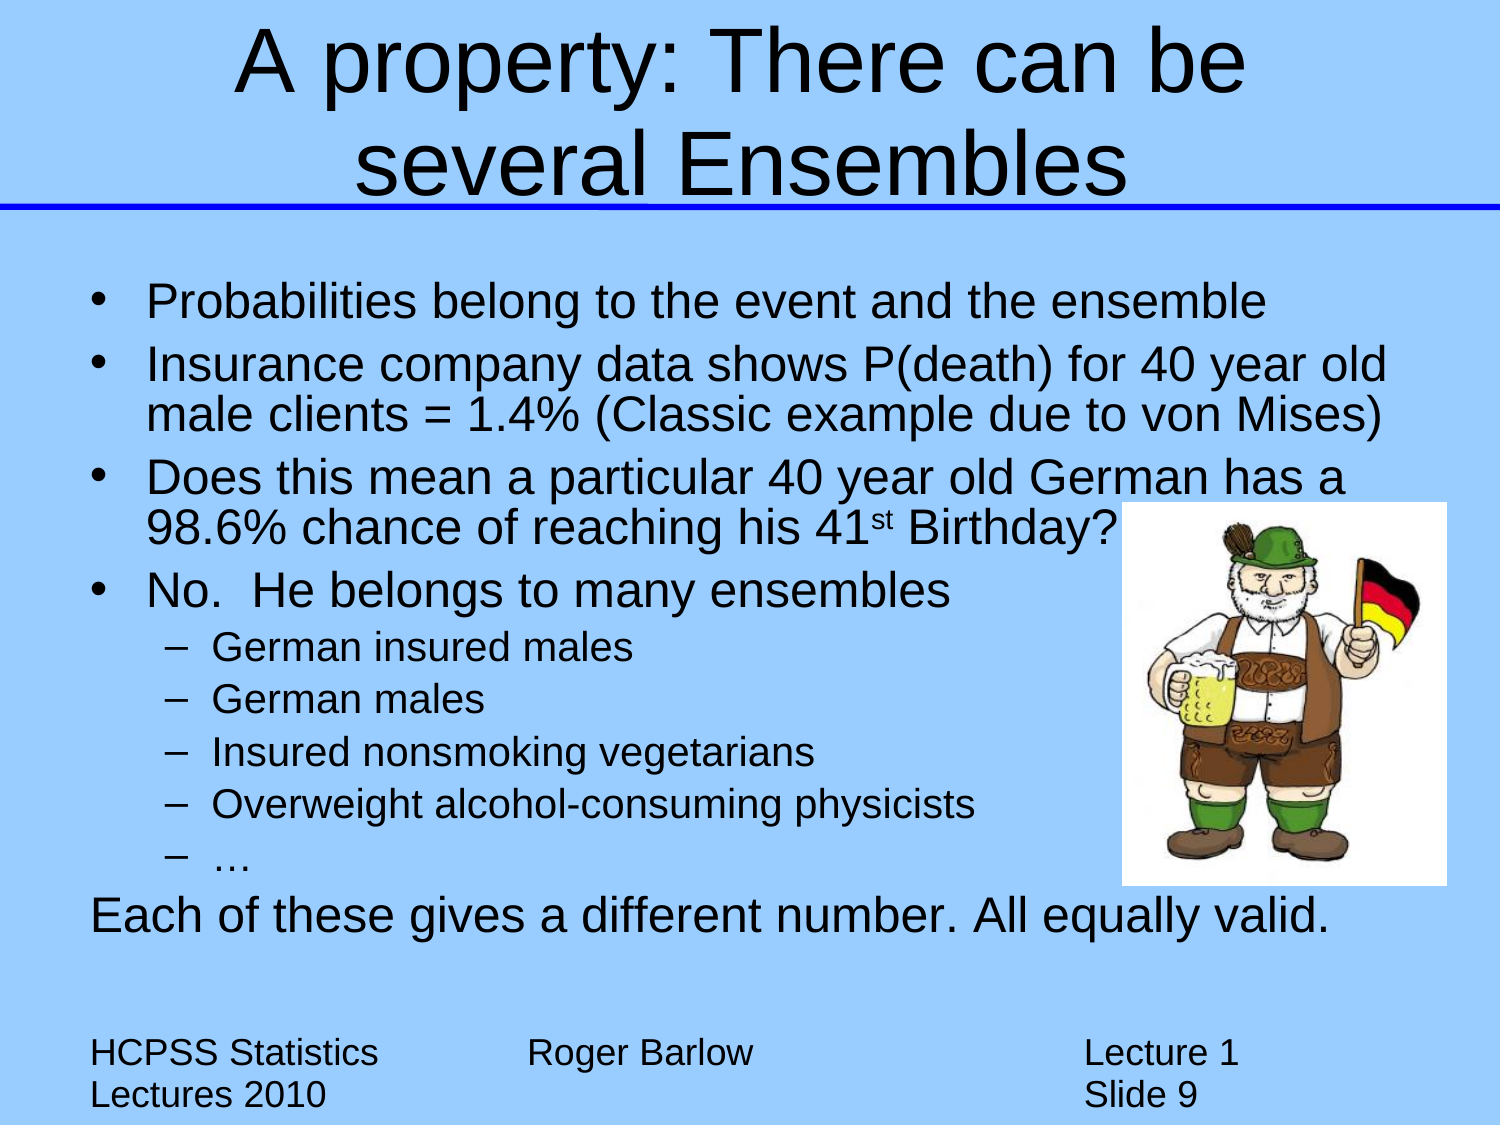

# A property: There can be several Ensembles
Probabilities belong to the event and the ensemble
Insurance company data shows P(death) for 40 year old male clients = 1.4% (Classic example due to von Mises)
Does this mean a particular 40 year old German has a 98.6% chance of reaching his 41st Birthday?
No. He belongs to many ensembles
German insured males
German males
Insured nonsmoking vegetarians
Overweight alcohol-consuming physicists
…
Each of these gives a different number. All equally valid.
9